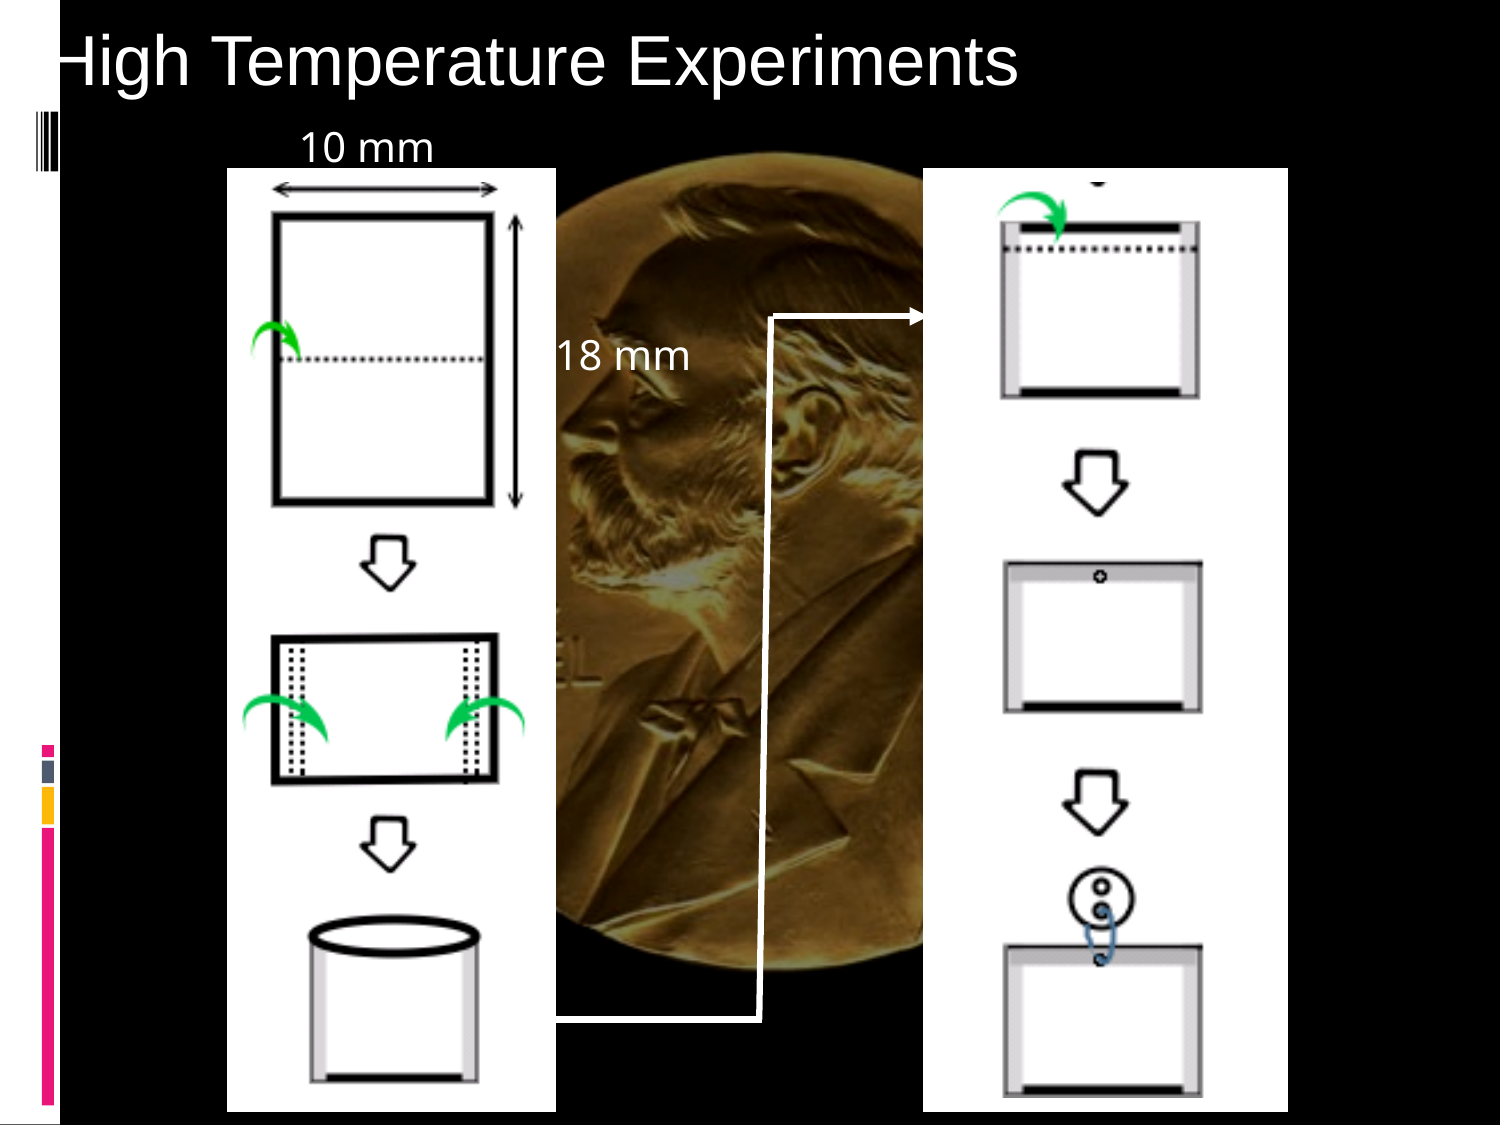

High Temperature Experiments
10 mm
18 mm